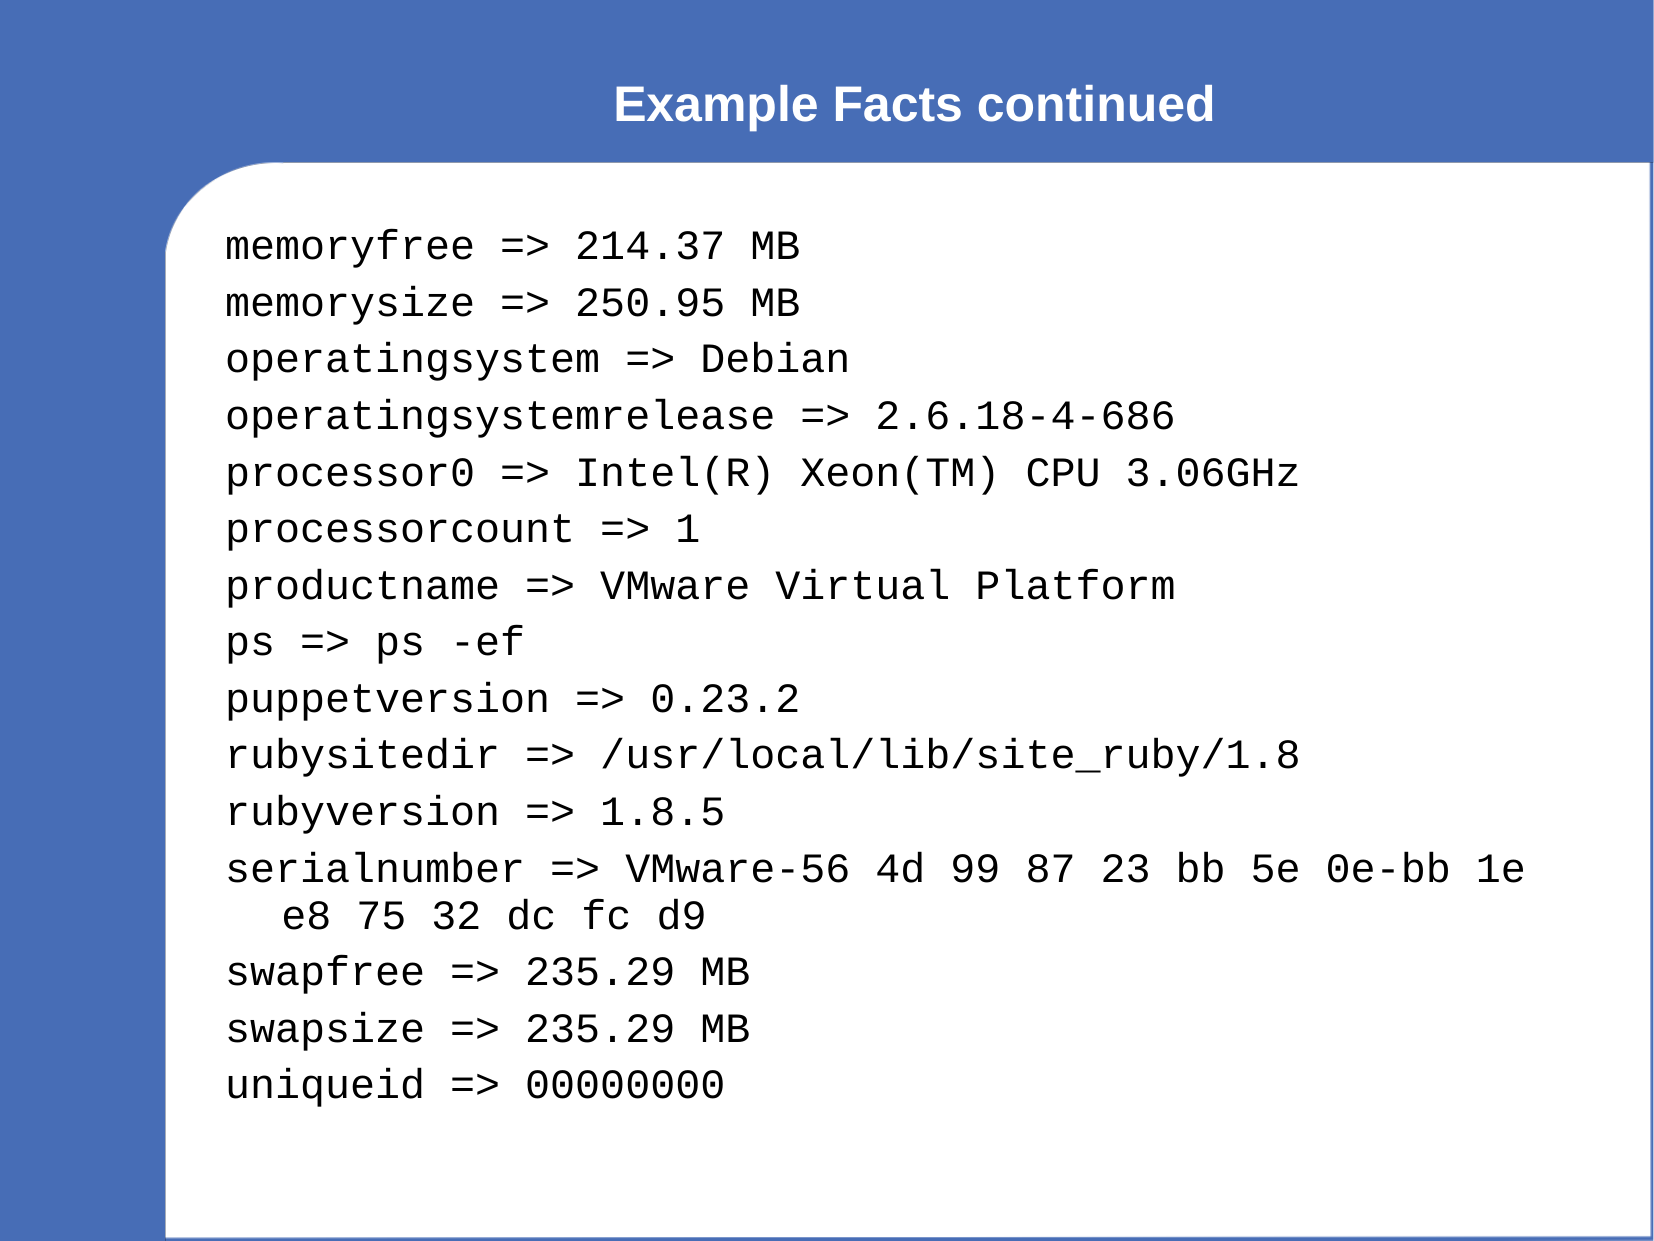

# Example Facts continued
memoryfree => 214.37 MB
memorysize => 250.95 MB
operatingsystem => Debian
operatingsystemrelease => 2.6.18-4-686
processor0 => Intel(R) Xeon(TM) CPU 3.06GHz
processorcount => 1
productname => VMware Virtual Platform
ps => ps -ef
puppetversion => 0.23.2
rubysitedir => /usr/local/lib/site_ruby/1.8
rubyversion => 1.8.5
serialnumber => VMware-56 4d 99 87 23 bb 5e 0e-bb 1e e8 75 32 dc fc d9
swapfree => 235.29 MB
swapsize => 235.29 MB
uniqueid => 00000000